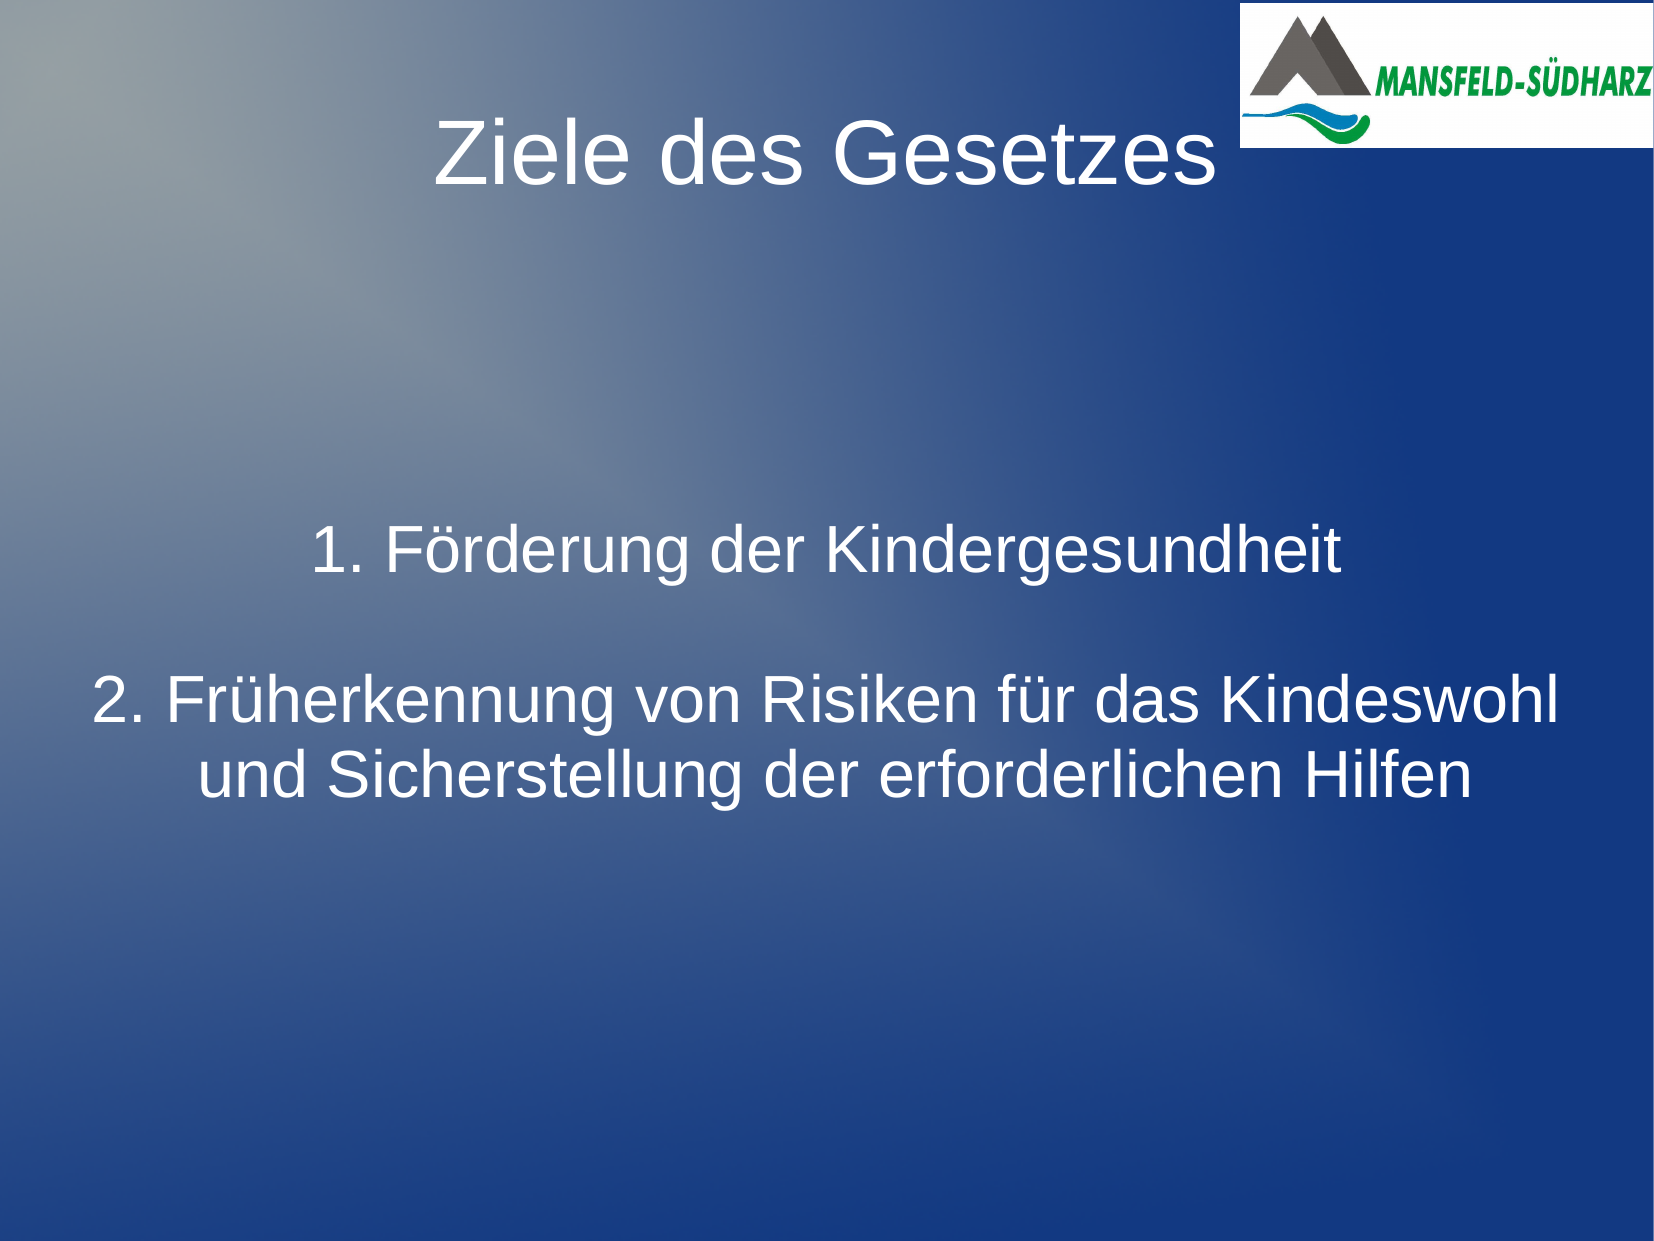

# Ziele des Gesetzes
1. Förderung der Kindergesundheit
2. Früherkennung von Risiken für das Kindeswohl und Sicherstellung der erforderlichen Hilfen